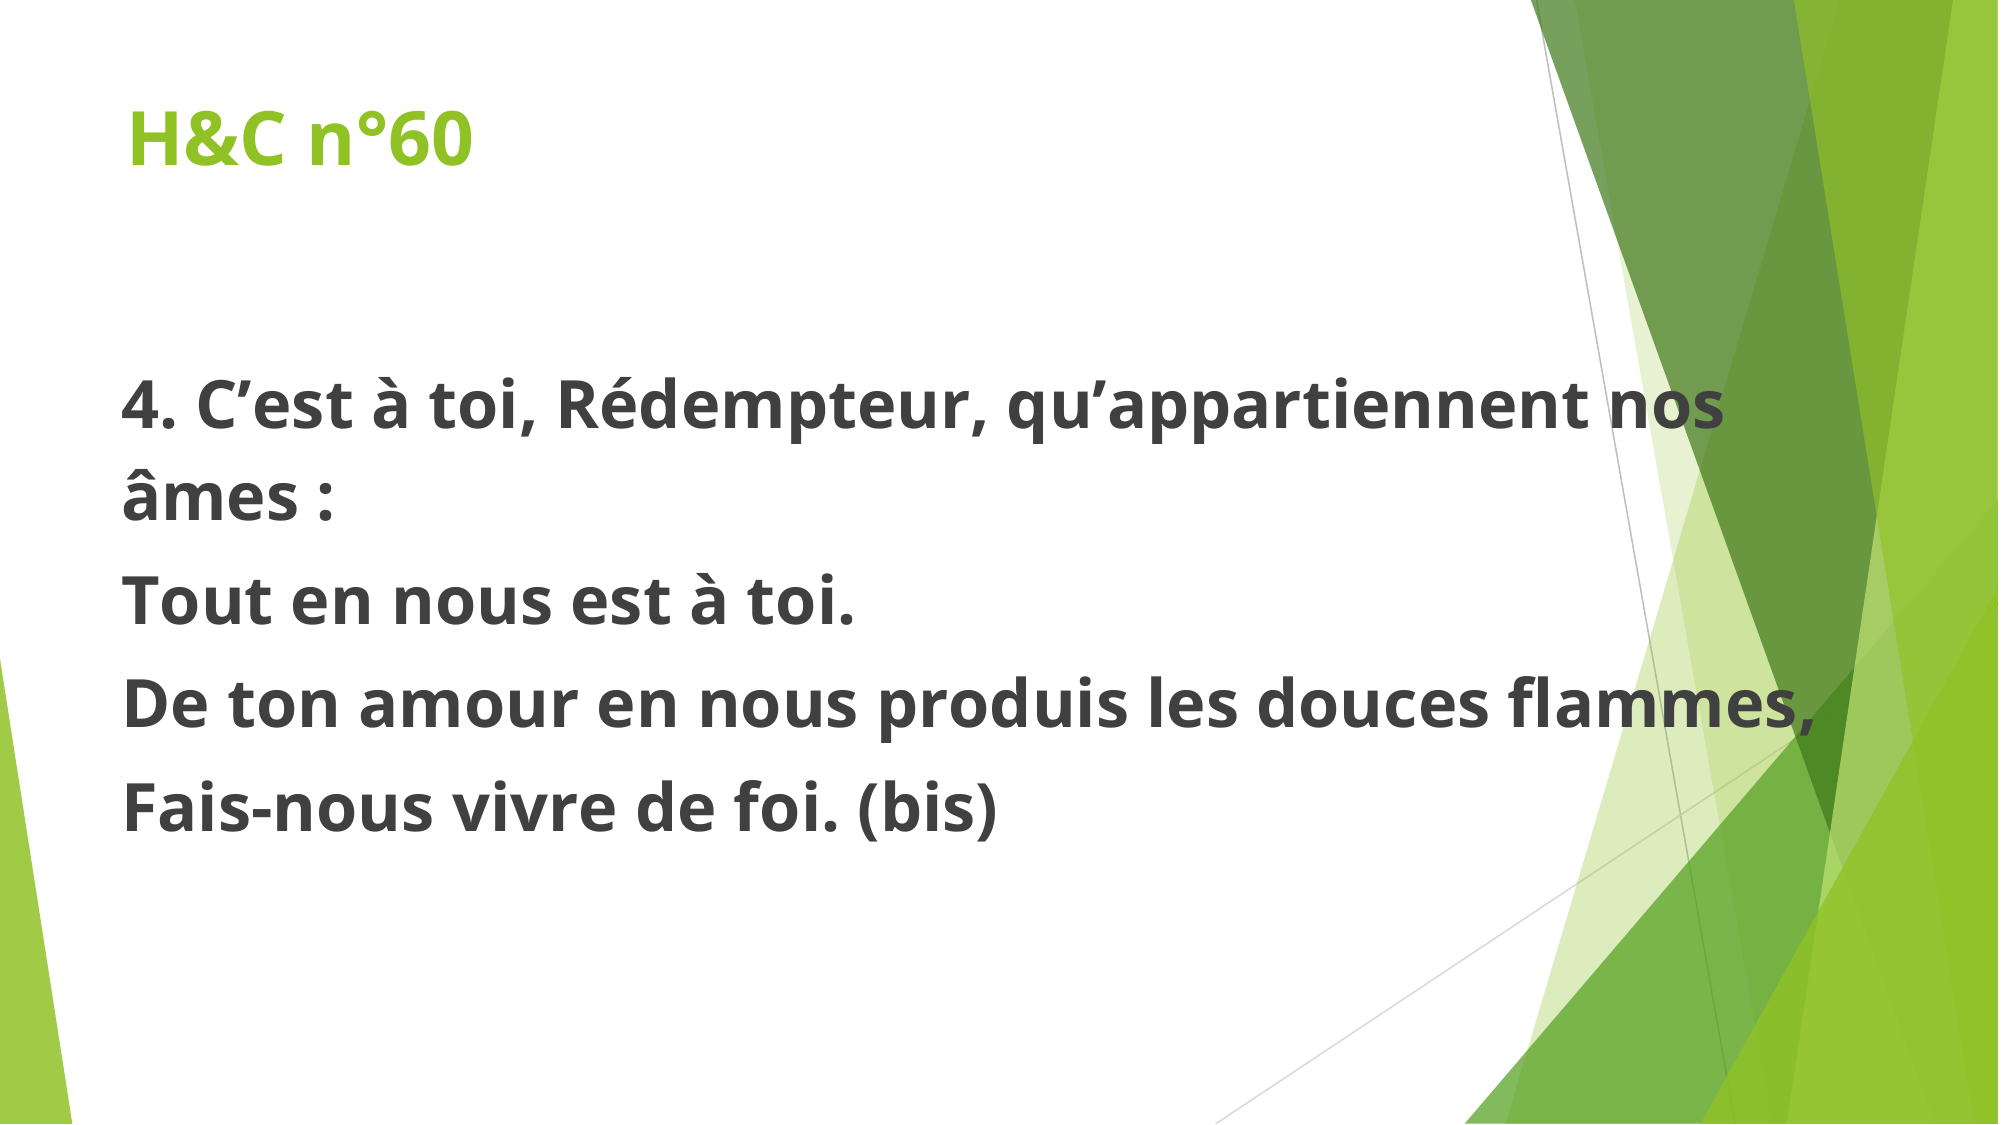

H&C n°60
4. C’est à toi, Rédempteur, qu’appartiennent nos âmes :
Tout en nous est à toi.
De ton amour en nous produis les douces flammes,
Fais-nous vivre de foi. (bis)